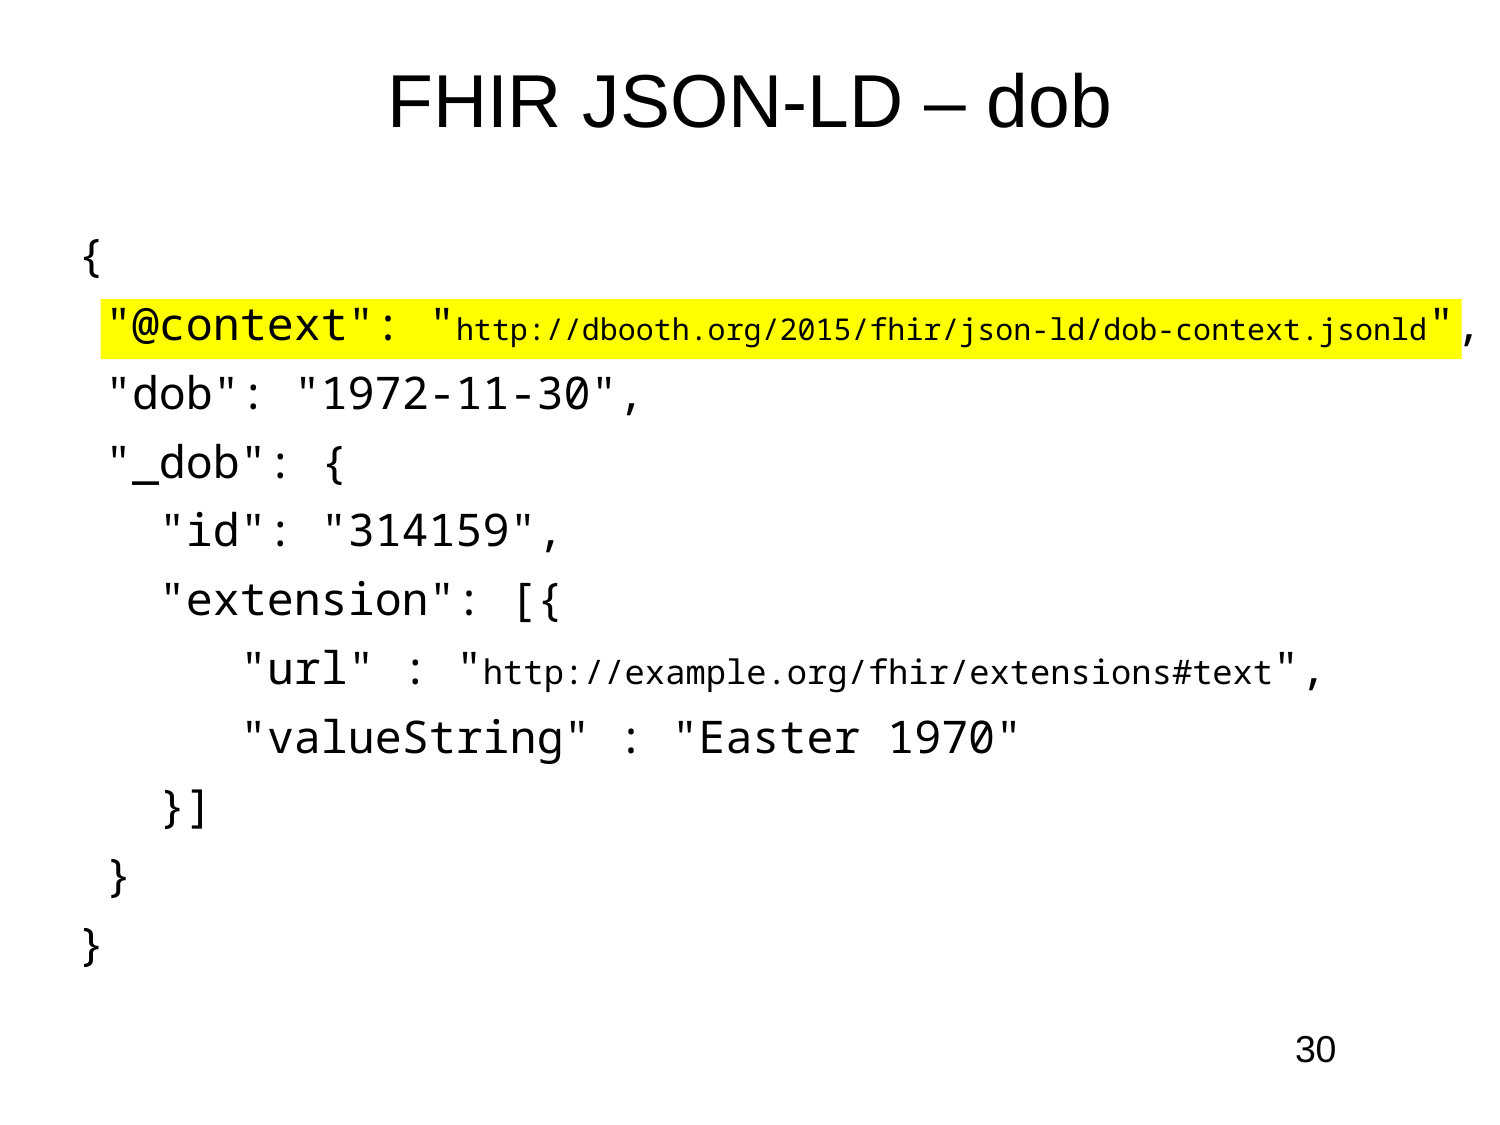

# FHIR JSON-LD – dob
{
 "@context": "http://dbooth.org/2015/fhir/json-ld/dob-context.jsonld",
 "dob": "1972-11-30",
 "_dob": {
 "id": "314159",
 "extension": [{
 "url" : "http://example.org/fhir/extensions#text",
 "valueString" : "Easter 1970"
 }]
 }
}
30